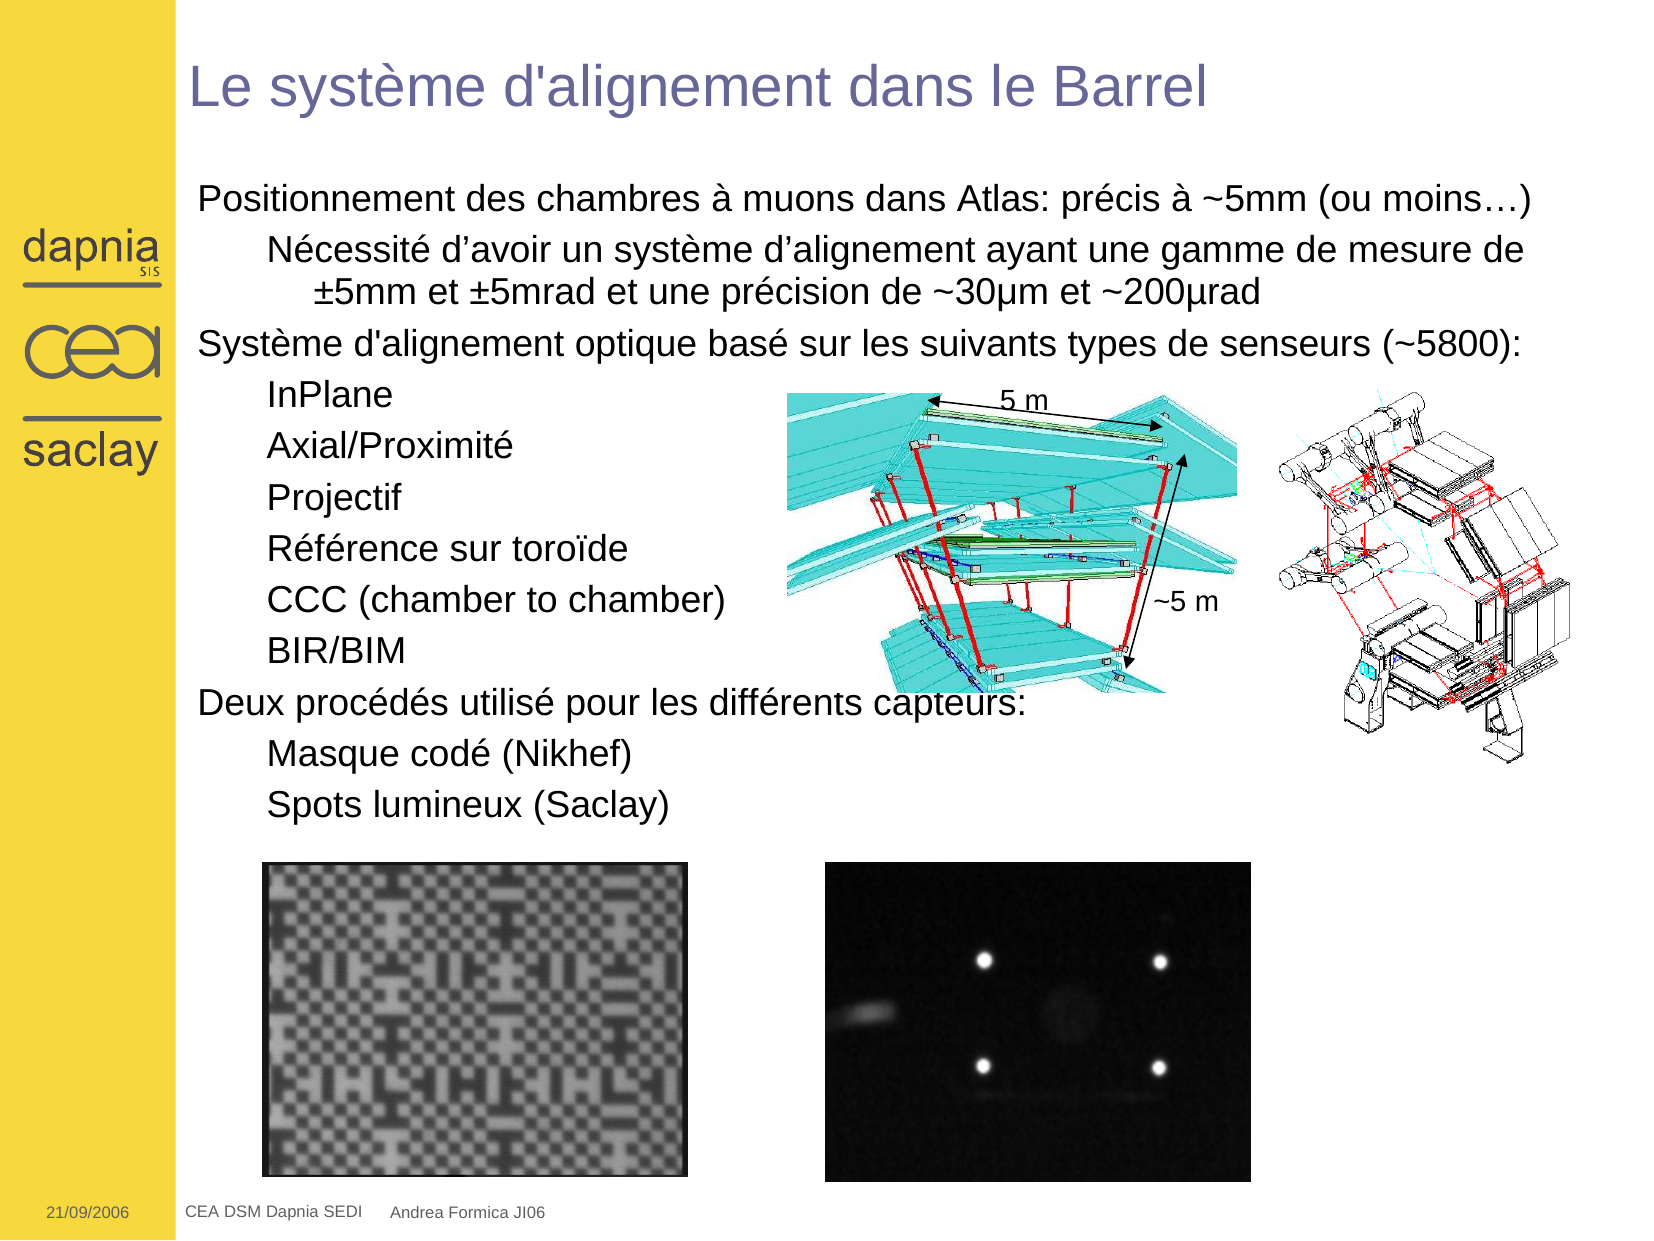

# Le système d'alignement dans le Barrel
Positionnement des chambres à muons dans Atlas: précis à ~5mm (ou moins…)
Nécessité d’avoir un système d’alignement ayant une gamme de mesure de ±5mm et ±5mrad et une précision de ~30μm et ~200µrad
Système d'alignement optique basé sur les suivants types de senseurs (~5800):
InPlane
Axial/Proximité
Projectif
Référence sur toroïde
CCC (chamber to chamber)
BIR/BIM
Deux procédés utilisé pour les différents capteurs:
Masque codé (Nikhef)
Spots lumineux (Saclay)
5 m
~5 m
21/09/2006
Andrea Formica JI06